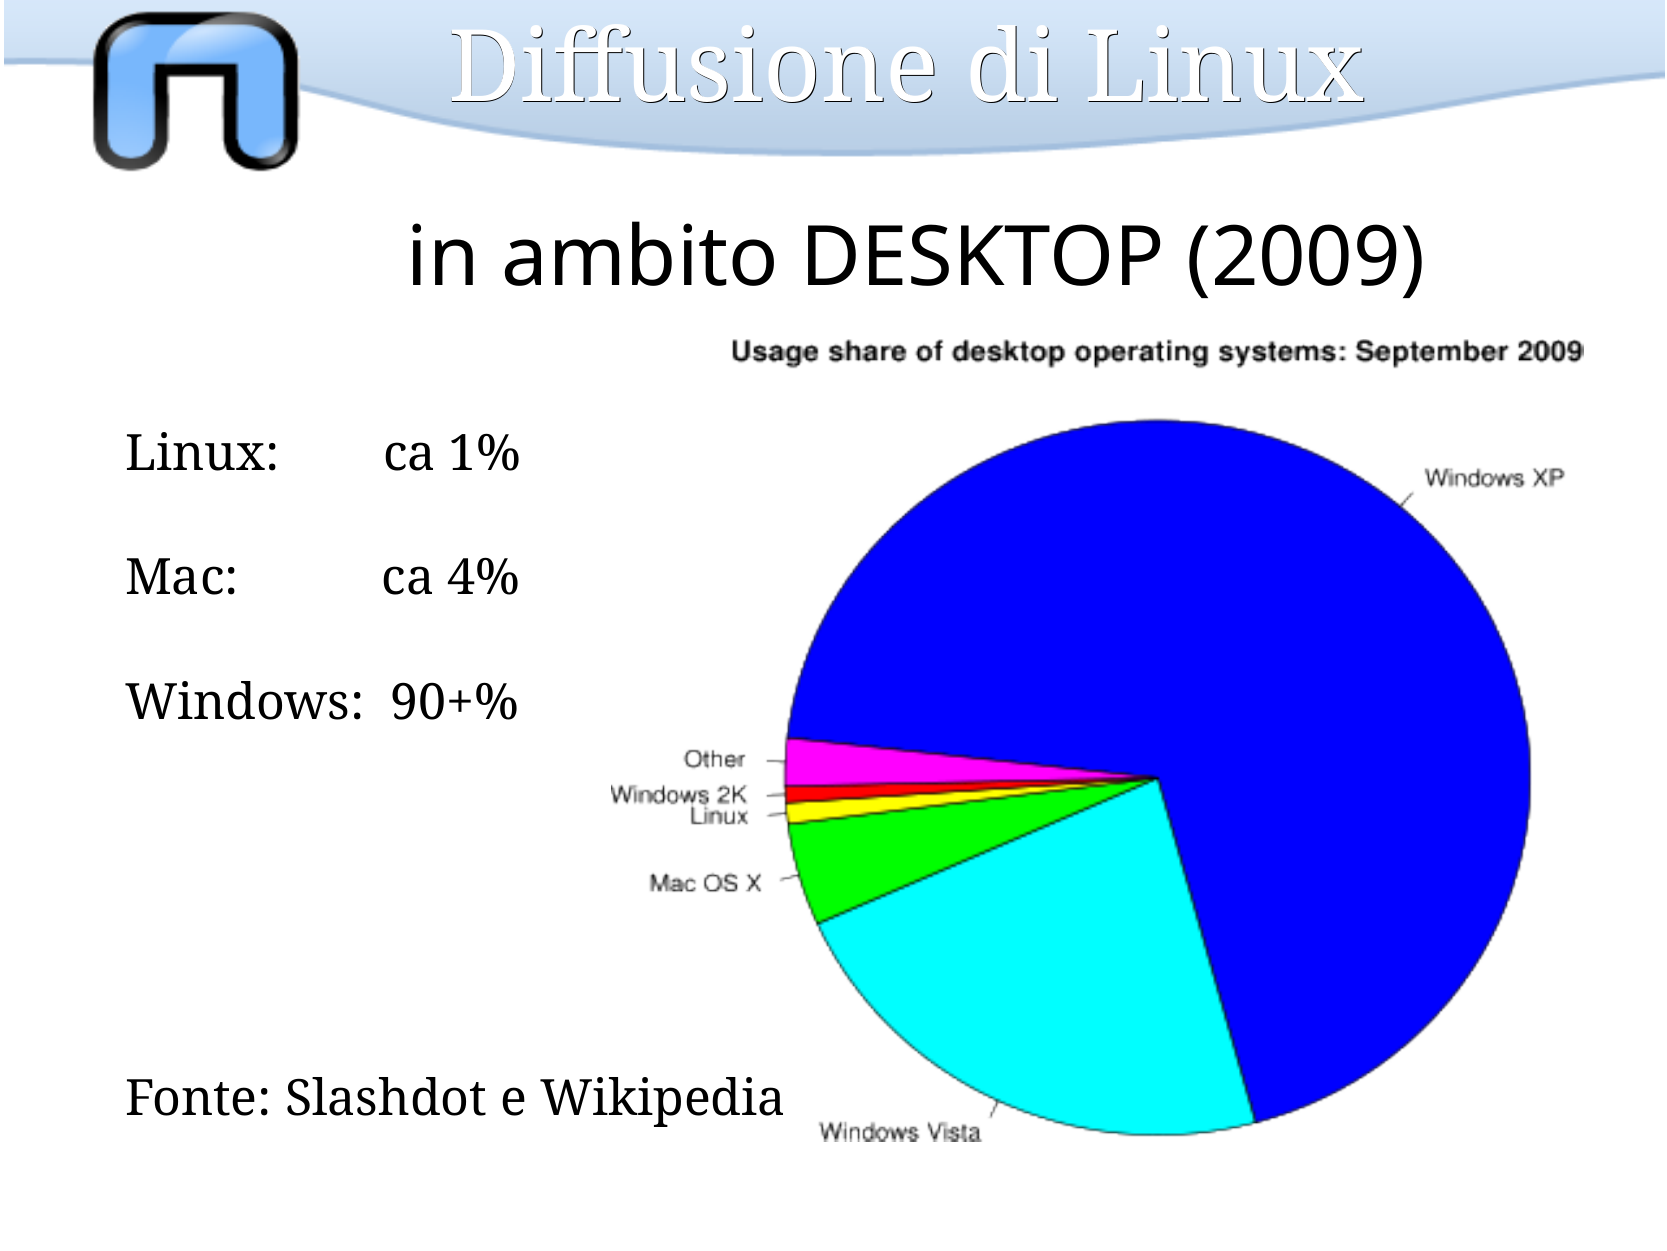

Diffusione di Linux
# in ambito DESKTOP (2009)
Linux: ca 1%
Mac: ca 4%
Windows: 90+%
Fonte: Slashdot e Wikipedia